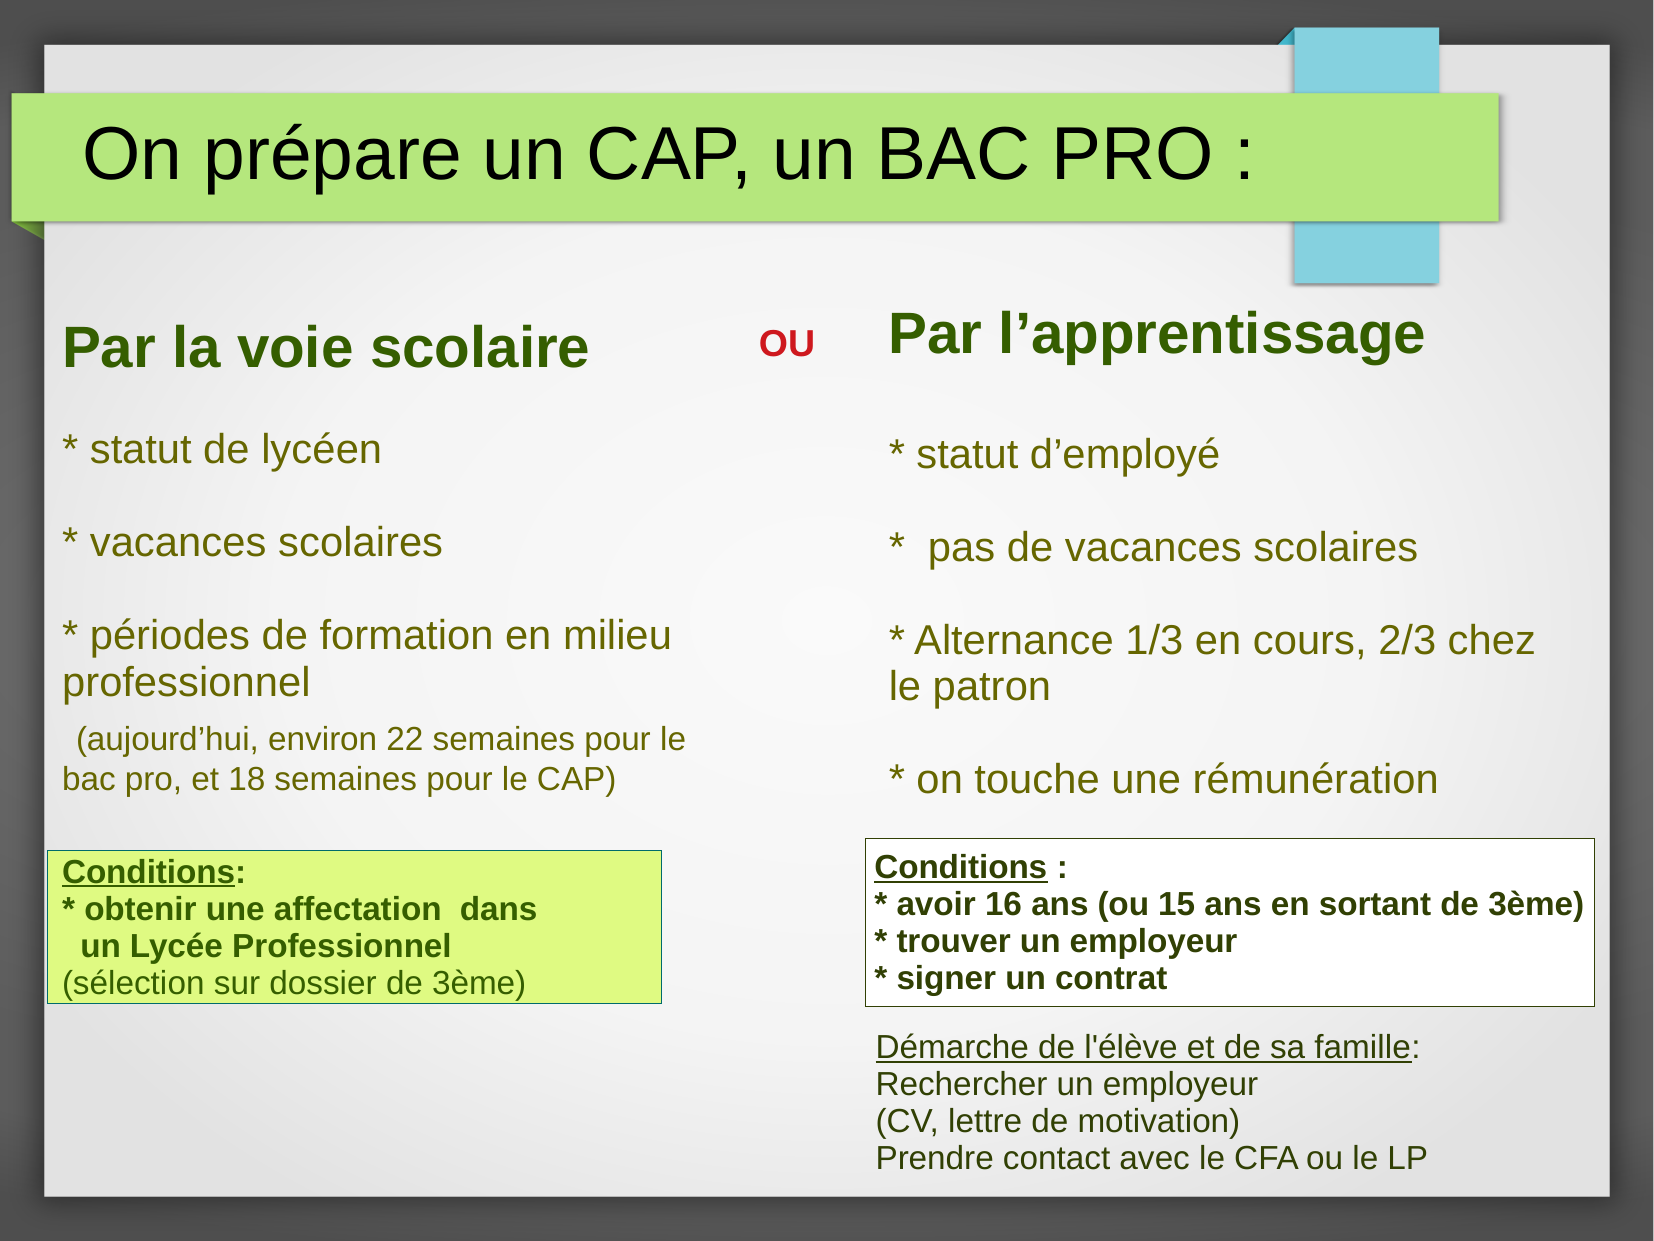

# On prépare un CAP, un BAC PRO :
Par l’apprentissage
* statut d’employé
* pas de vacances scolaires
* Alternance 1/3 en cours, 2/3 chez le patron
* on touche une rémunération
Par la voie scolaire
* statut de lycéen
* vacances scolaires
* périodes de formation en milieu professionnel
 (aujourd’hui, environ 22 semaines pour le bac pro, et 18 semaines pour le CAP)
OU
Conditions :
* avoir 16 ans (ou 15 ans en sortant de 3ème)
* trouver un employeur
* signer un contrat
Conditions:
* obtenir une affectation dans
 un Lycée Professionnel
(sélection sur dossier de 3ème)
Démarche de l'élève et de sa famille:
Rechercher un employeur
(CV, lettre de motivation)
Prendre contact avec le CFA ou le LP